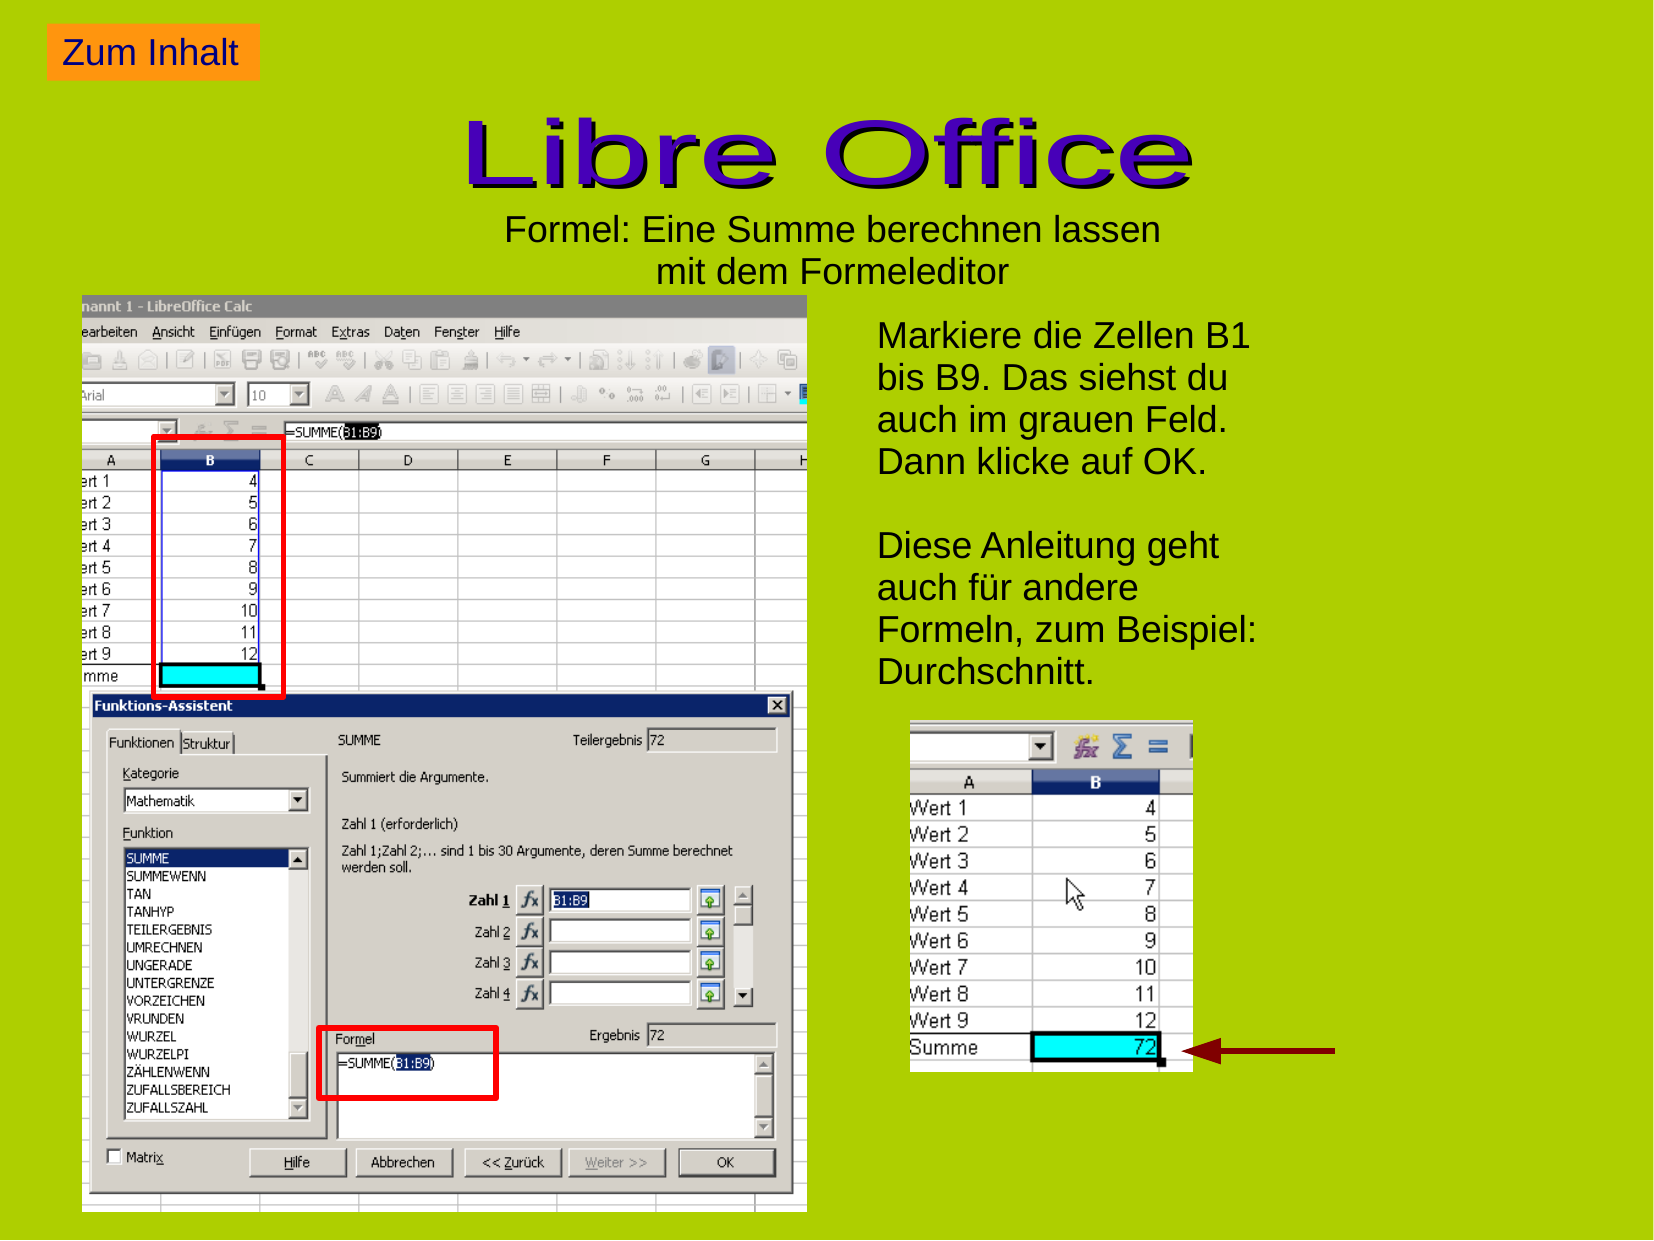

Zum Inhalt
# Libre Office
Formel: Eine Summe berechnen lassen mit dem Formeleditor
Markiere die Zellen B1 bis B9. Das siehst du auch im grauen Feld.
Dann klicke auf OK.
Diese Anleitung geht auch für andere Formeln, zum Beispiel:
Durchschnitt.